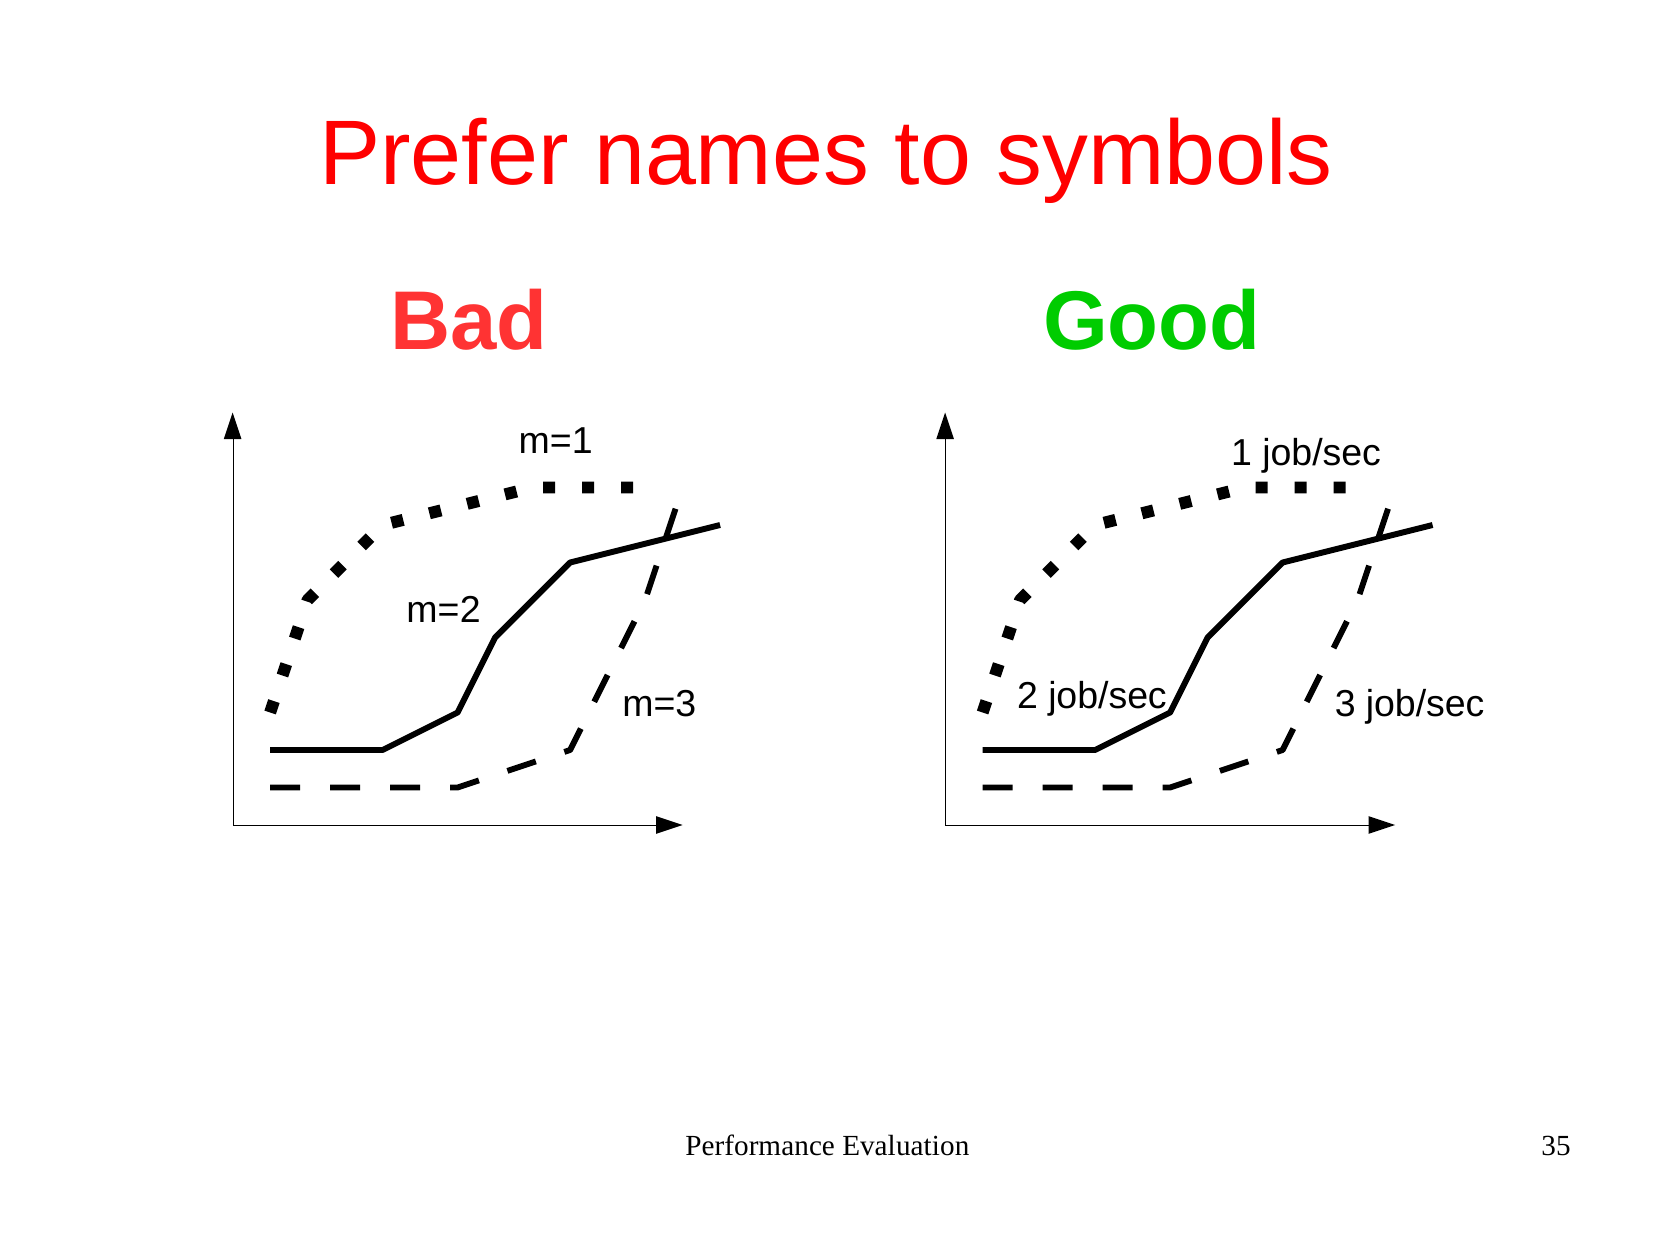

# Prefer names to symbols
Bad
Good
m=1
1 job/sec
m=2
2 job/sec
m=3
3 job/sec
Performance Evaluation
35